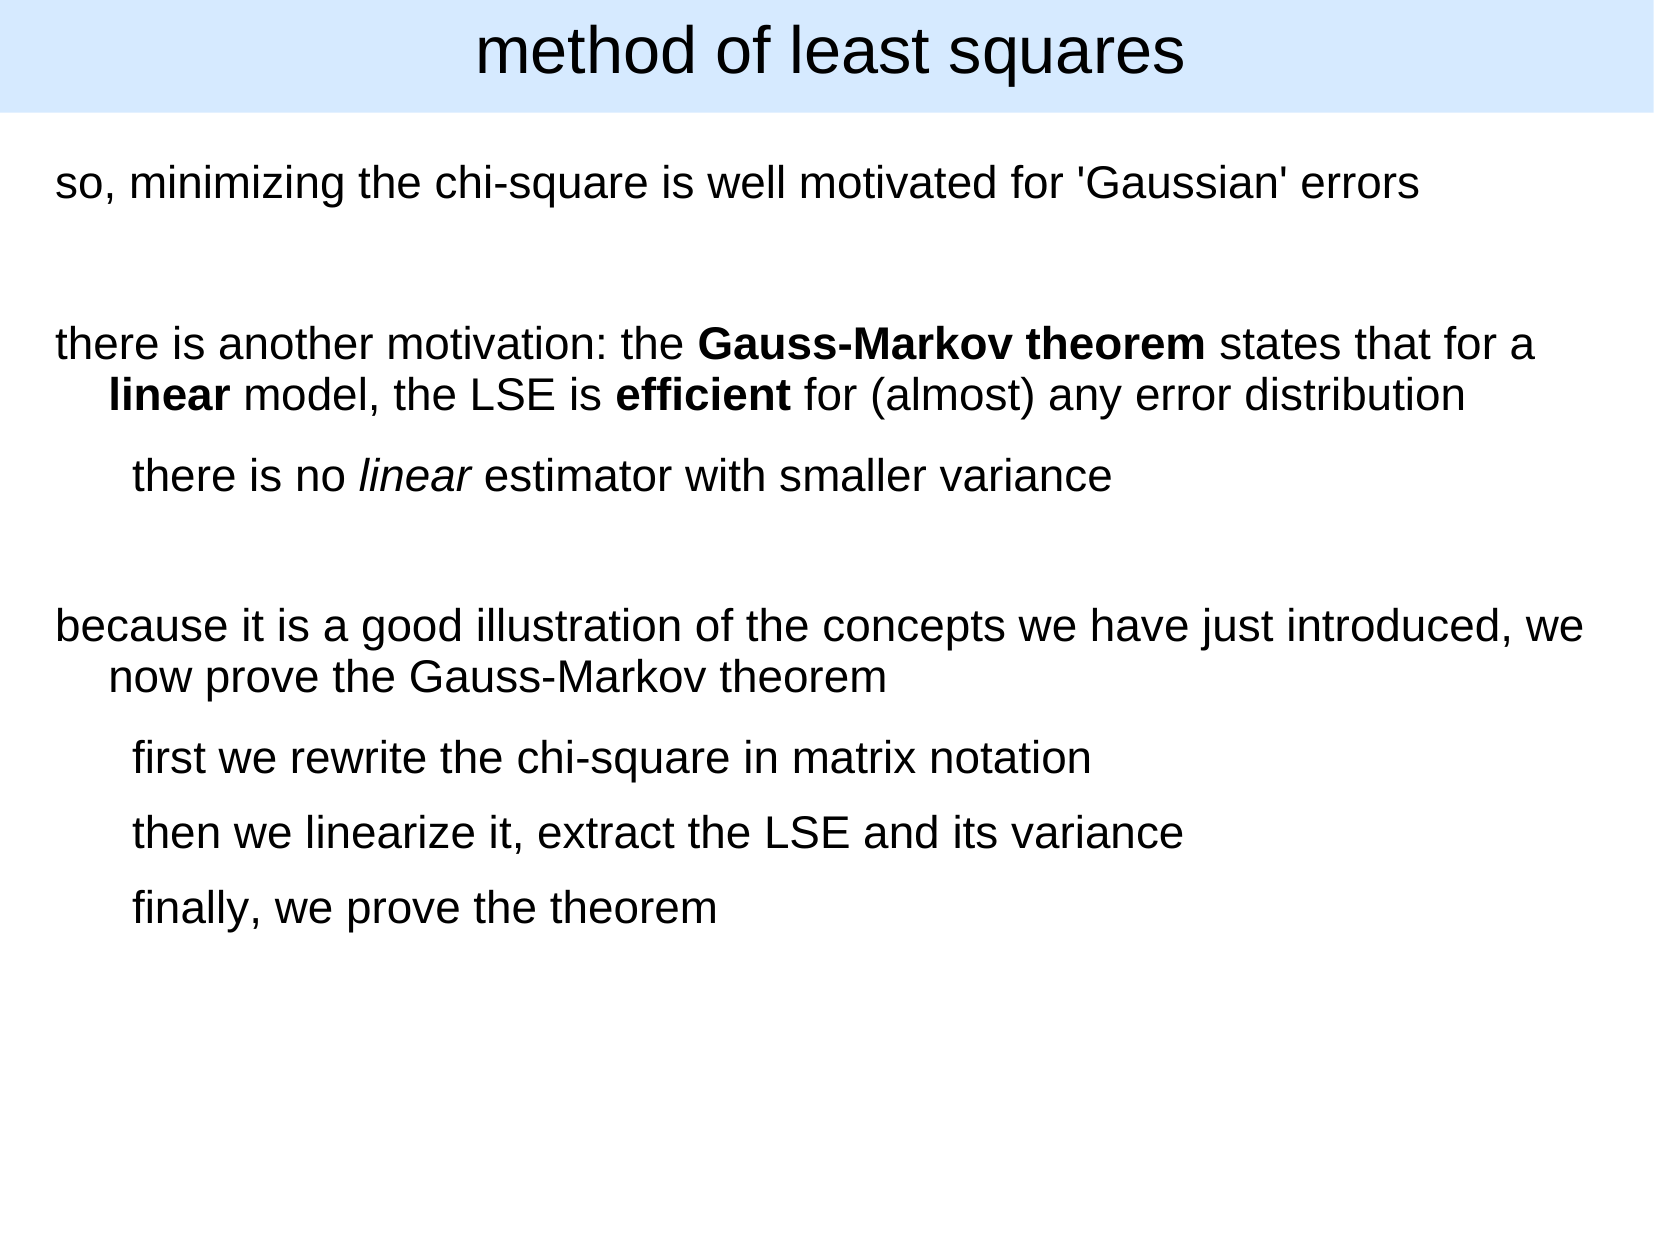

# method of least squares
so, minimizing the chi-square is well motivated for 'Gaussian' errors
there is another motivation: the Gauss-Markov theorem states that for a linear model, the LSE is efficient for (almost) any error distribution
there is no linear estimator with smaller variance
because it is a good illustration of the concepts we have just introduced, we now prove the Gauss-Markov theorem
first we rewrite the chi-square in matrix notation
then we linearize it, extract the LSE and its variance
finally, we prove the theorem